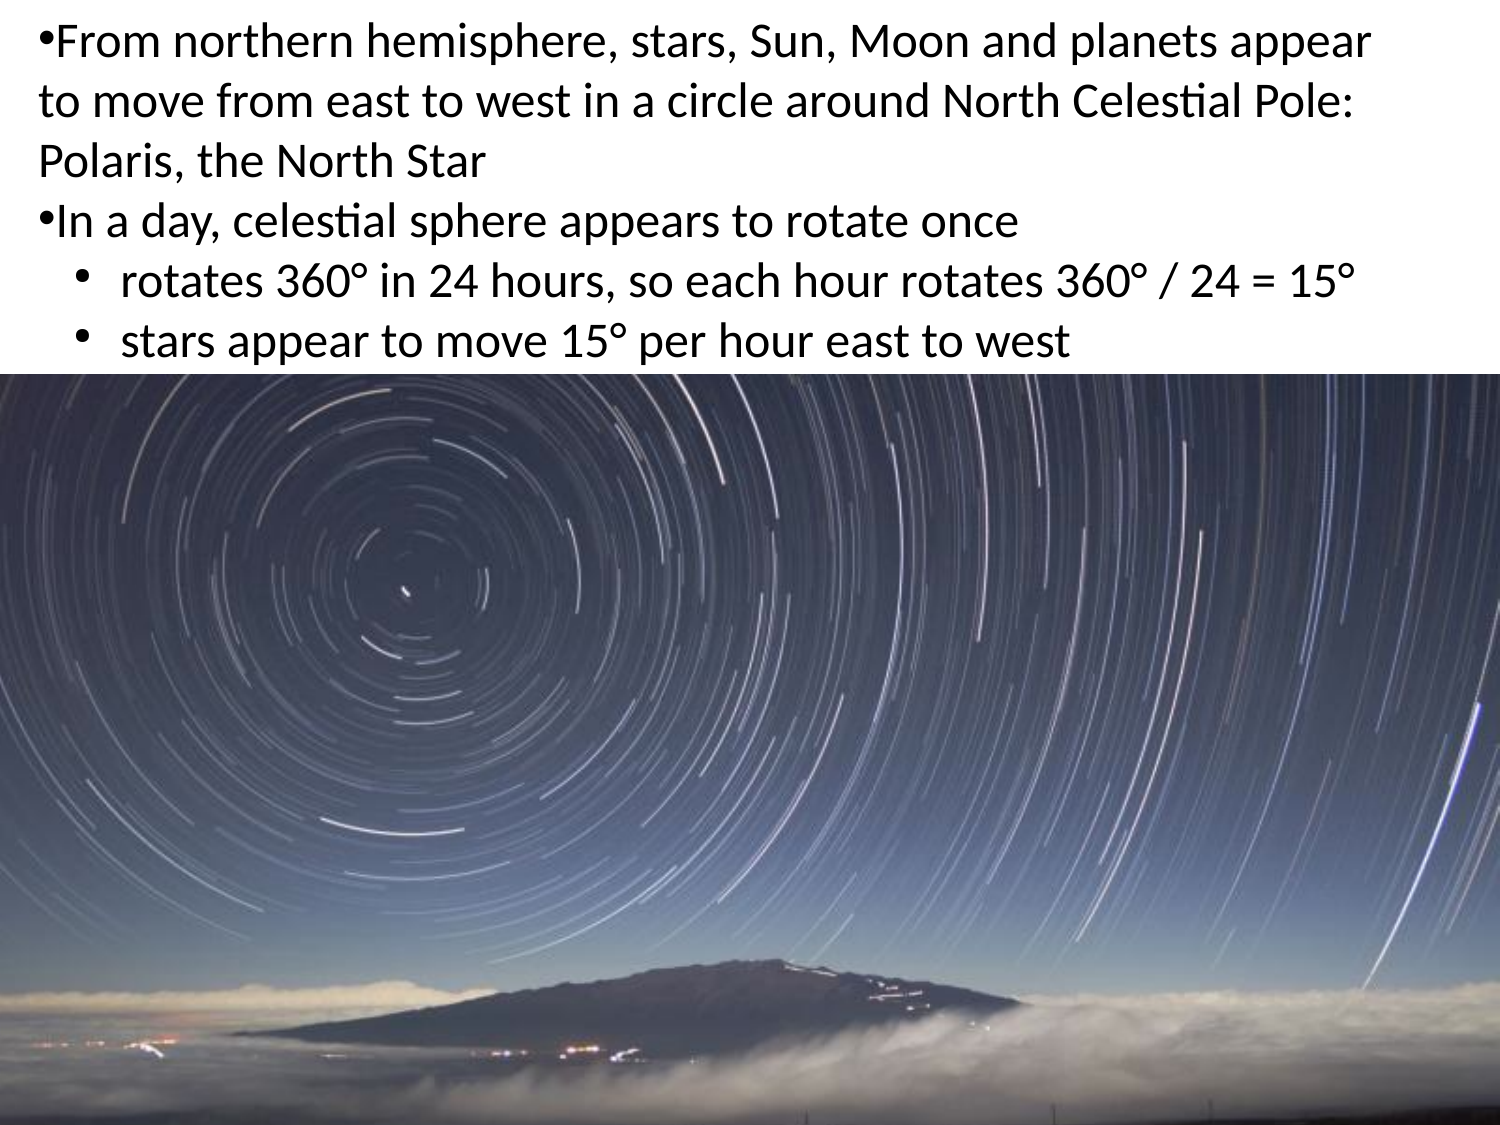

From northern hemisphere, stars, Sun, Moon and planets appear to move from east to west in a circle around North Celestial Pole: Polaris, the North Star
In a day, celestial sphere appears to rotate once
 rotates 360° in 24 hours, so each hour rotates 360° / 24 = 15°
 stars appear to move 15° per hour east to west